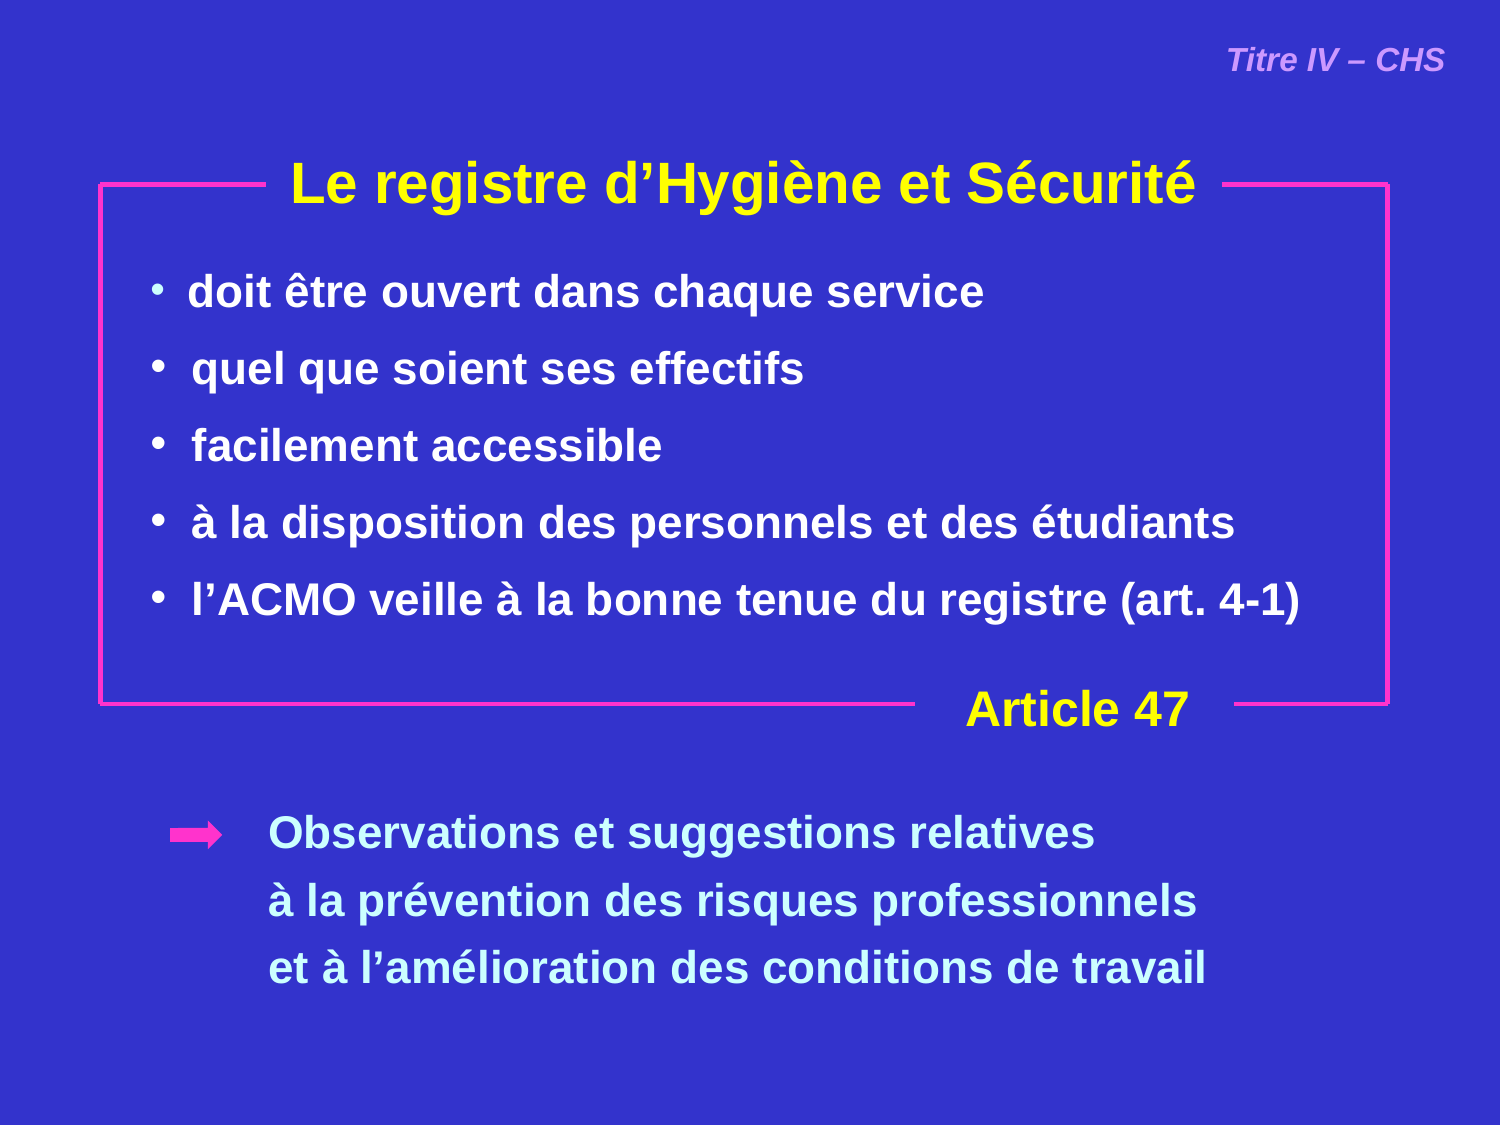

Titre IV – CHS
Le registre d’Hygiène et Sécurité
 doit être ouvert dans chaque service
 quel que soient ses effectifs
 facilement accessible
 à la disposition des personnels et des étudiants
 l’ACMO veille à la bonne tenue du registre (art. 4-1)
Article 47
Observations et suggestions relatives
à la prévention des risques professionnels
et à l’amélioration des conditions de travail